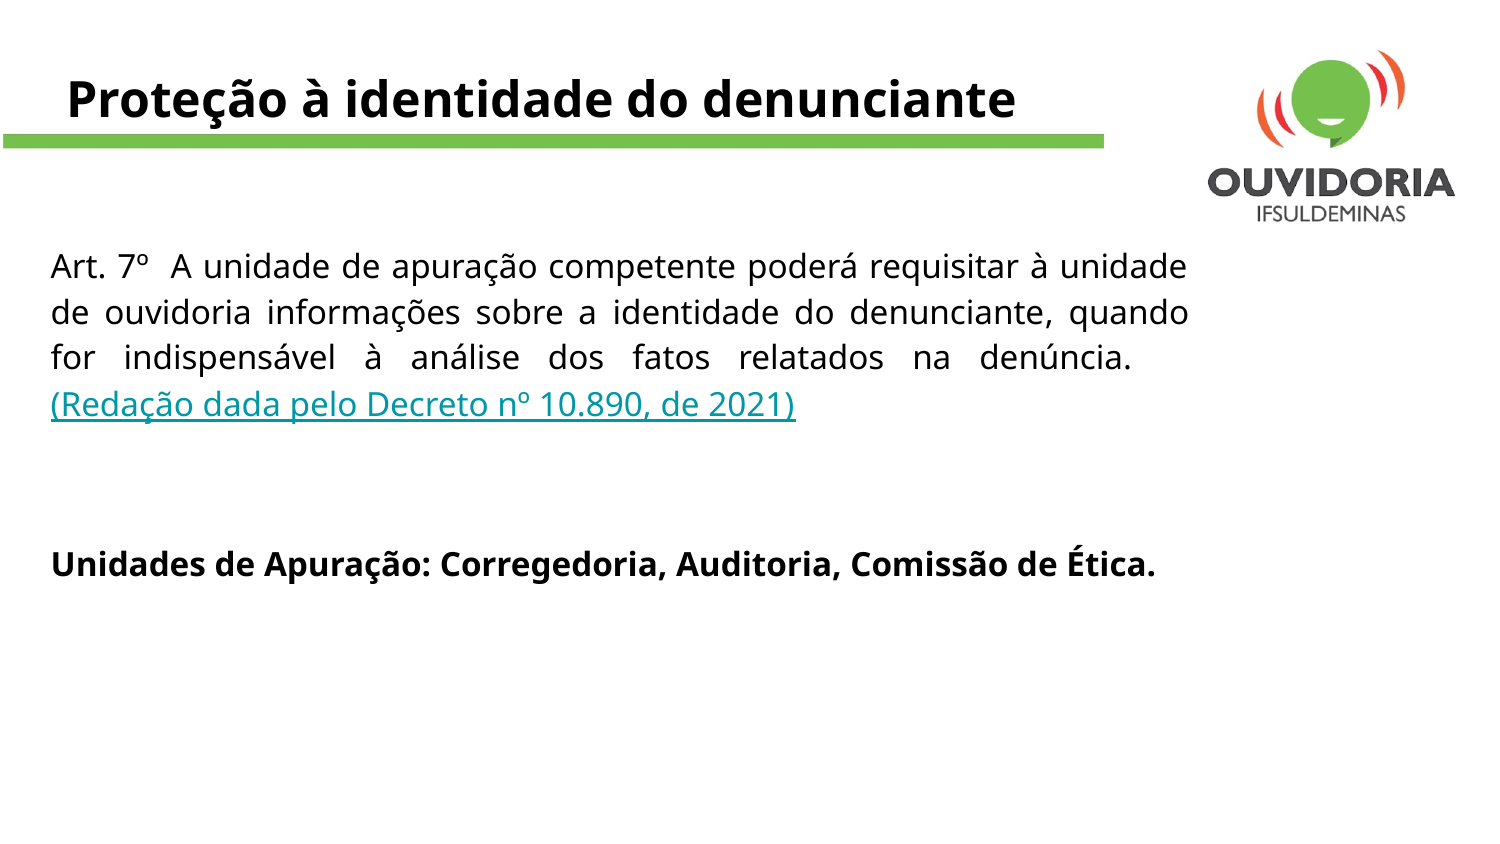

Proteção à identidade do denunciante
#
Art. 7º A unidade de apuração competente poderá requisitar à unidade de ouvidoria informações sobre a identidade do denunciante, quando for indispensável à análise dos fatos relatados na denúncia. (Redação dada pelo Decreto nº 10.890, de 2021)
Unidades de Apuração: Corregedoria, Auditoria, Comissão de Ética.